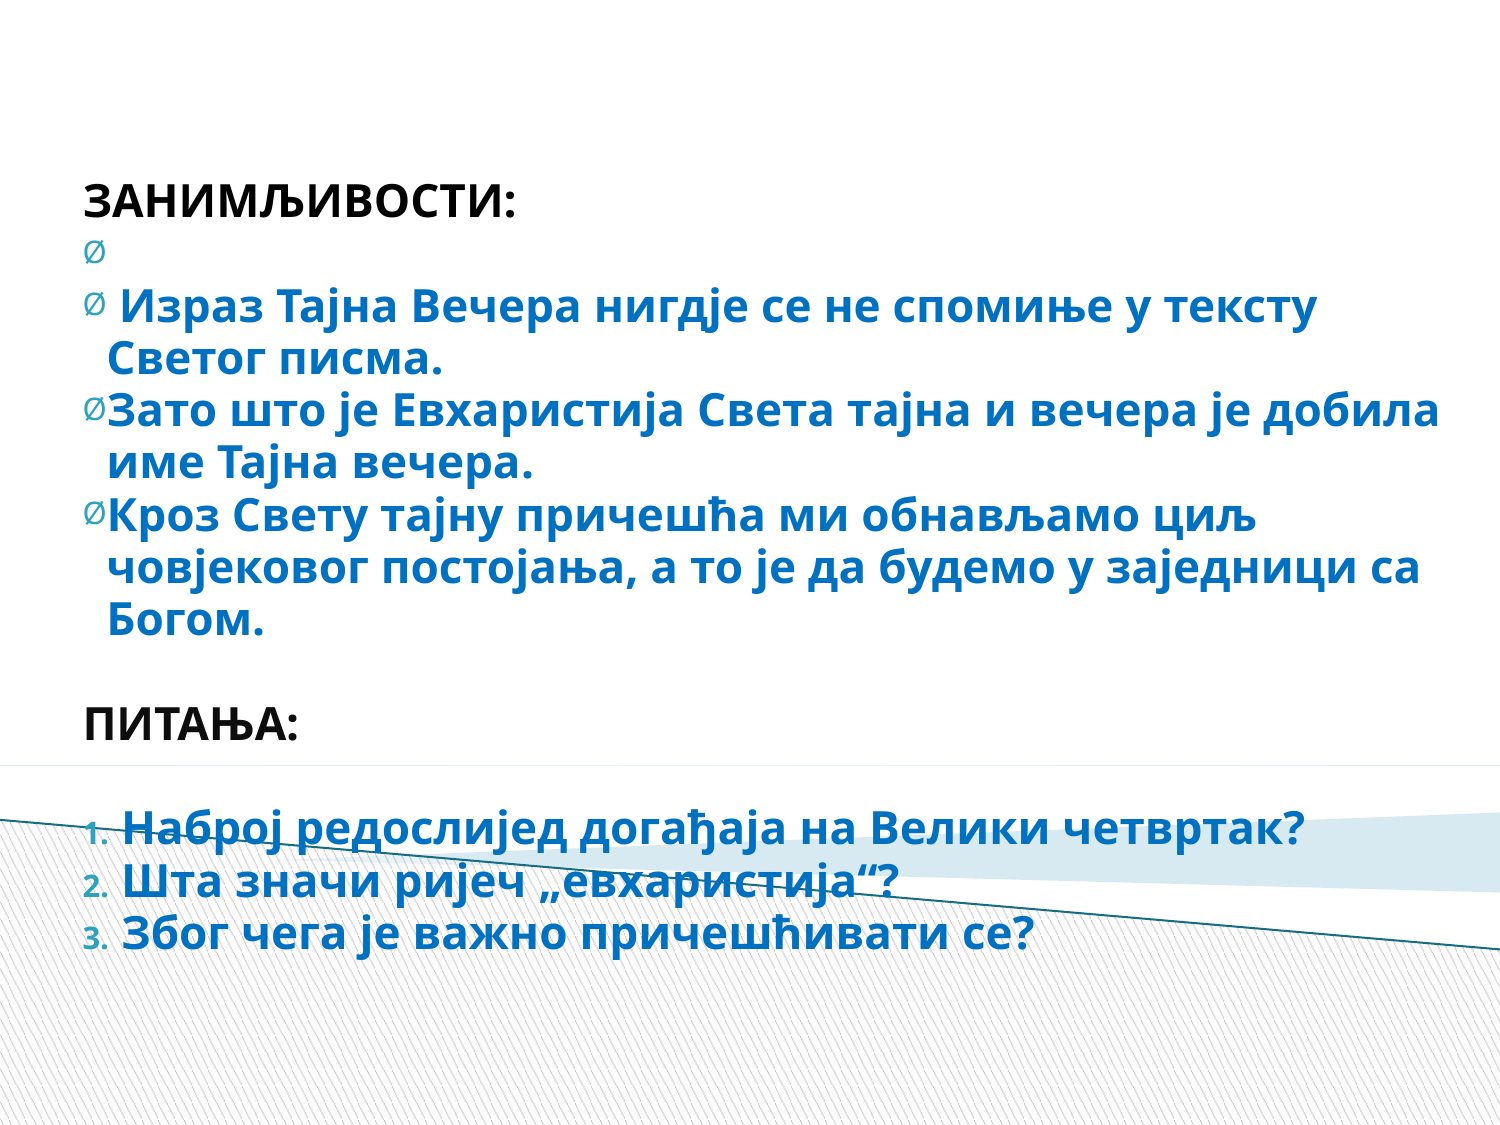

# ЗАНИМЉИВОСТИ:
 Израз Тајна Вечера нигдје се не спомиње у тексту
 Светог писма.
Зато што је Евхаристија Света тајна и вечера је добила
 име Тајна вечера.
Кроз Свету тајну причешћа ми обнављамо циљ
 човјековог постојања, а то је да будемо у заједници са
 Богом.
ПИТАЊА:
 Наброј редослијед догађаја на Велики четвртак?
 Шта значи ријеч „евхаристија“?
 Због чега је важно причешћивати се?